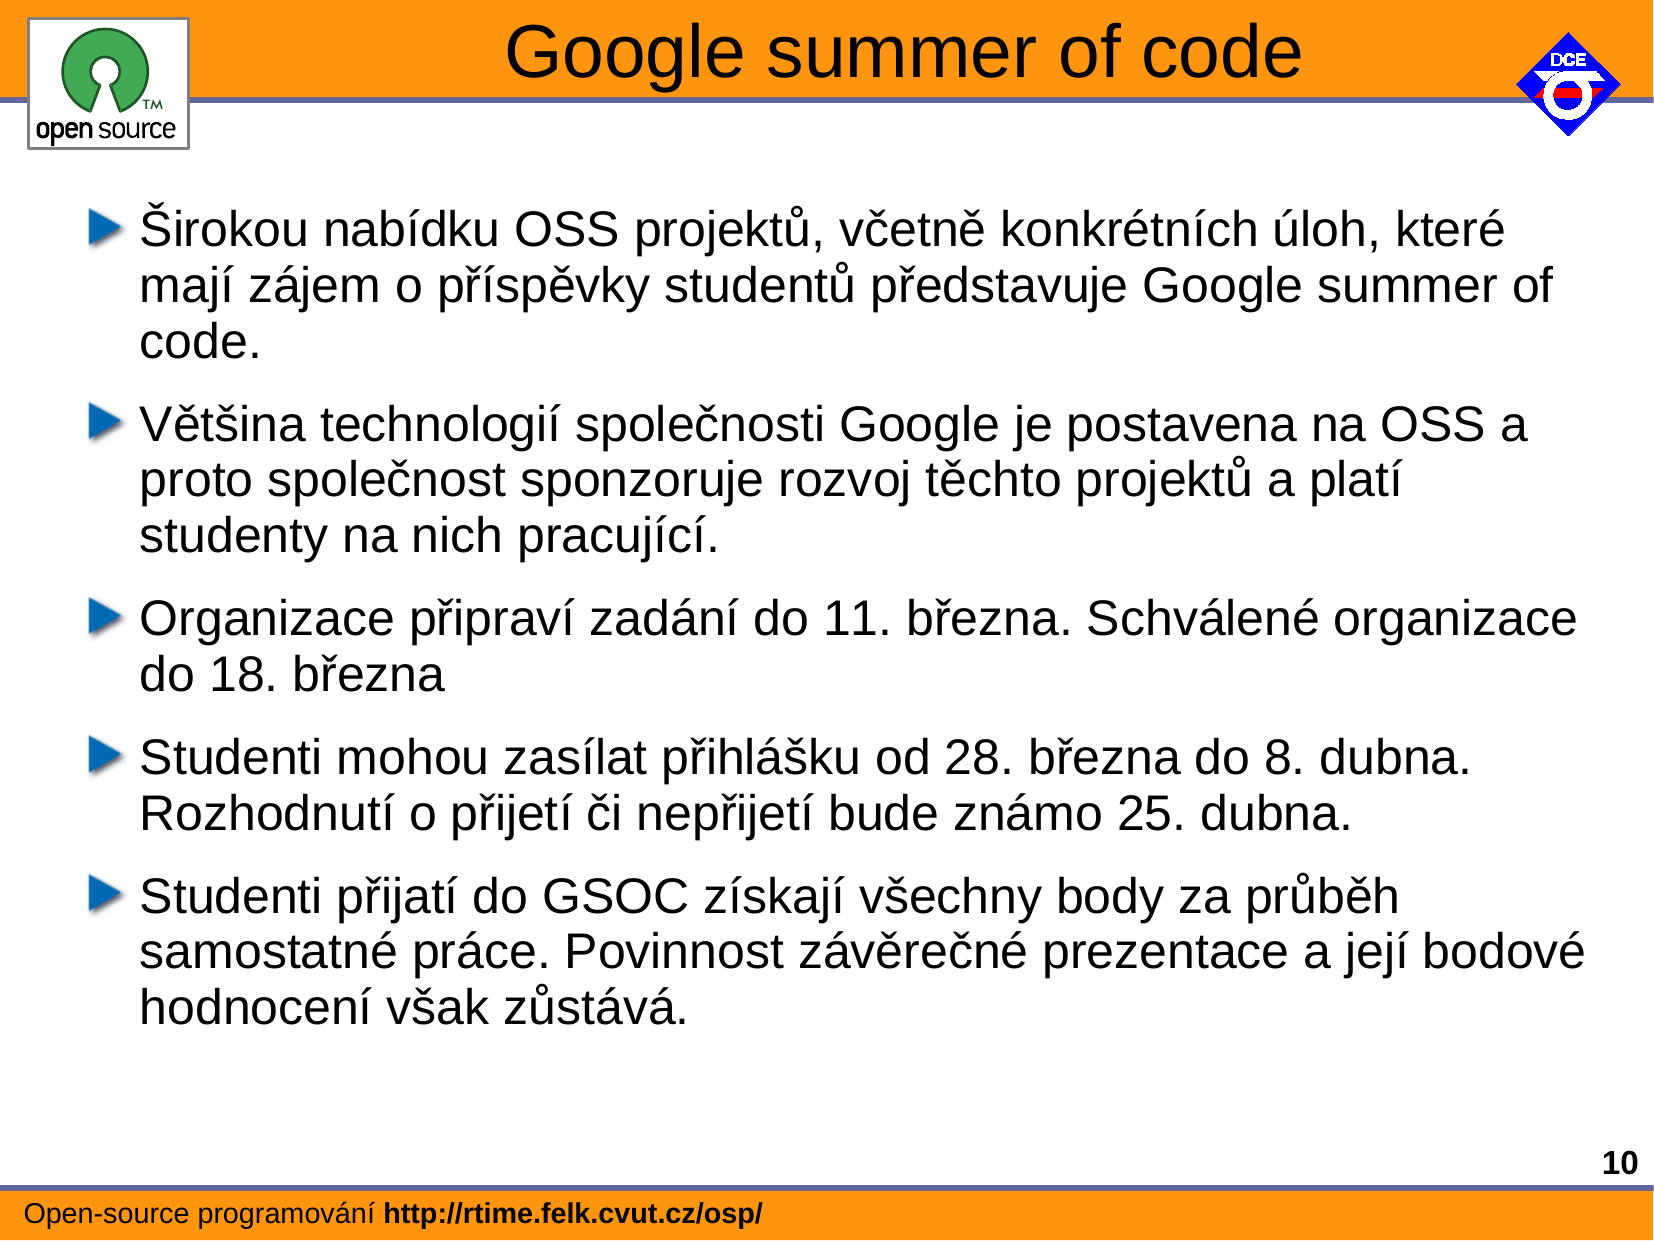

# Google summer of code
Širokou nabídku OSS projektů, včetně konkrétních úloh, které mají zájem o příspěvky studentů představuje Google summer of code.
Většina technologií společnosti Google je postavena na OSS a proto společnost sponzoruje rozvoj těchto projektů a platí studenty na nich pracující.
Organizace připraví zadání do 11. března. Schválené organizace do 18. března
Studenti mohou zasílat přihlášku od 28. března do 8. dubna. Rozhodnutí o přijetí či nepřijetí bude známo 25. dubna.
Studenti přijatí do GSOC získají všechny body za průběh samostatné práce. Povinnost závěrečné prezentace a její bodové hodnocení však zůstává.